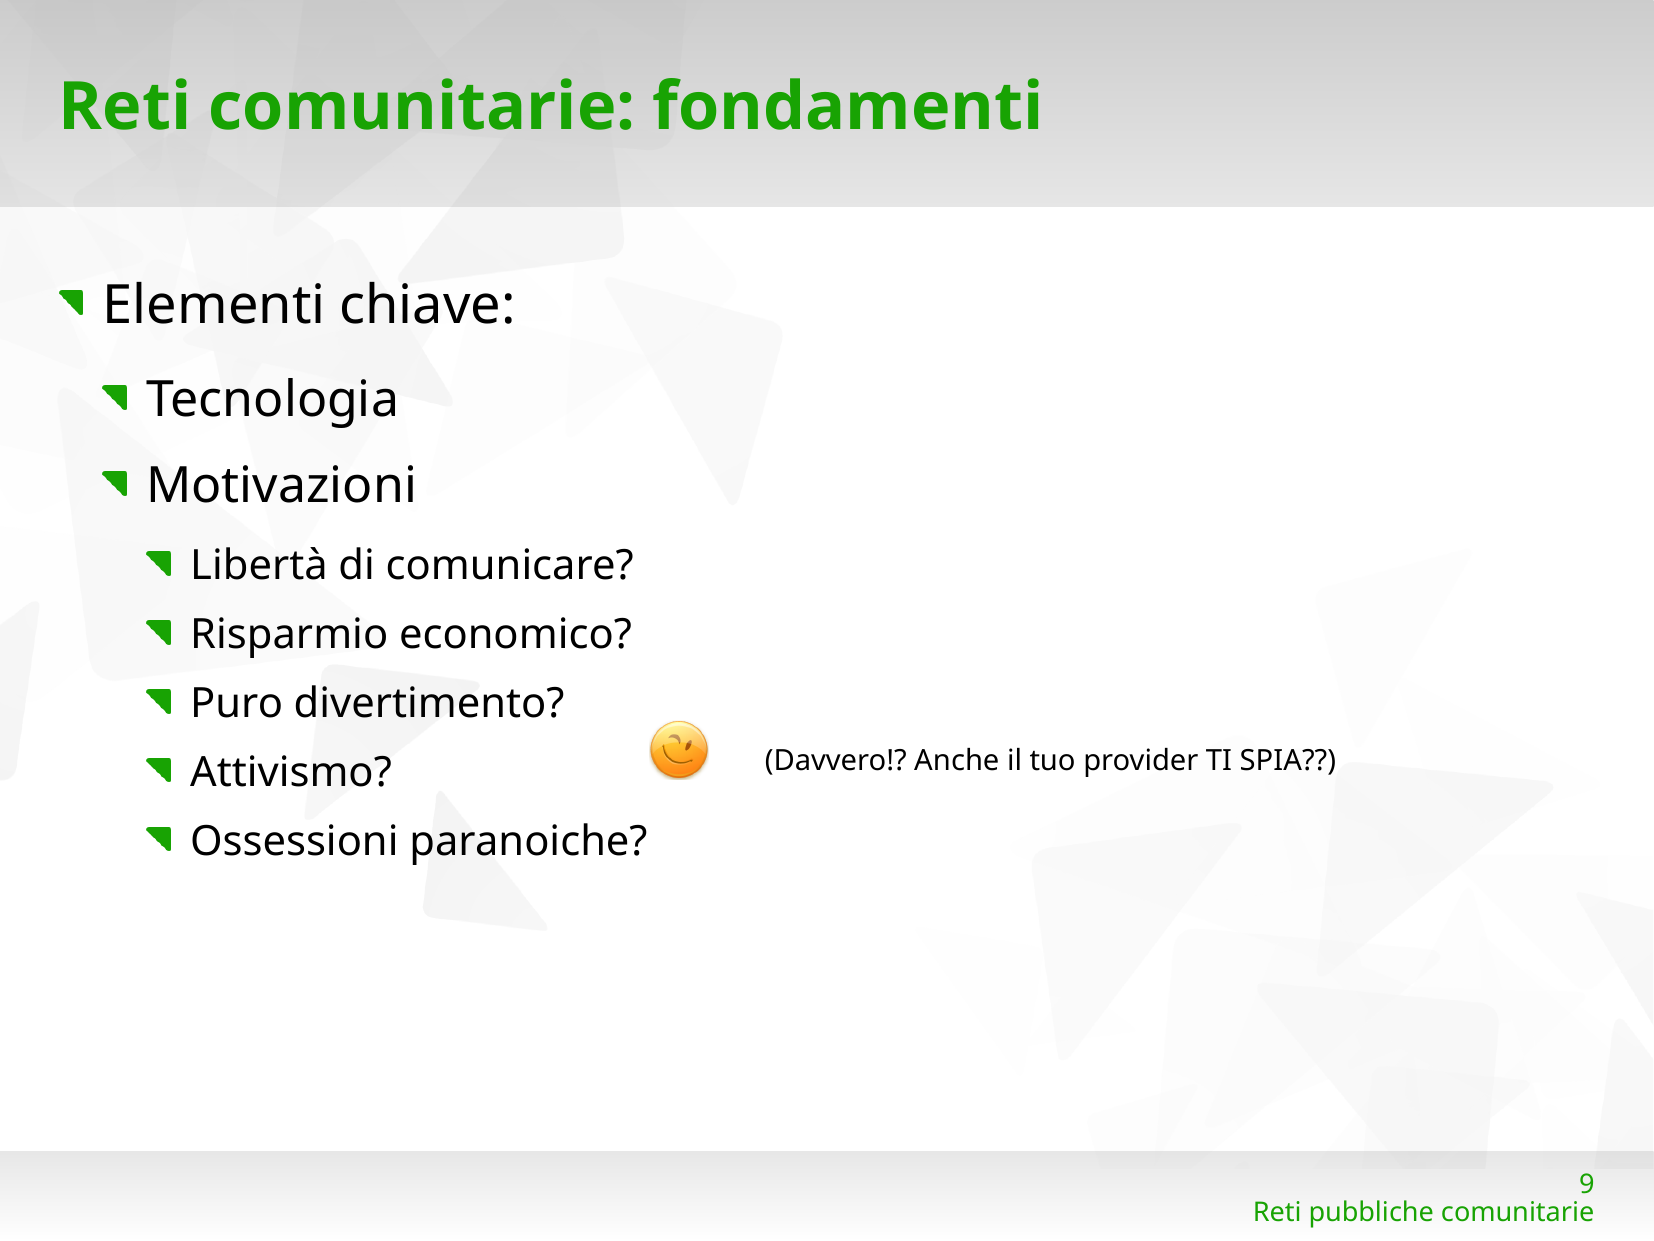

# Reti comunitarie: fondamenti
Elementi chiave:
Tecnologia
Motivazioni
Libertà di comunicare?
Risparmio economico?
Puro divertimento?
Attivismo?
Ossessioni paranoiche?
(Davvero!? Anche il tuo provider TI SPIA??)
9
Reti pubbliche comunitarie